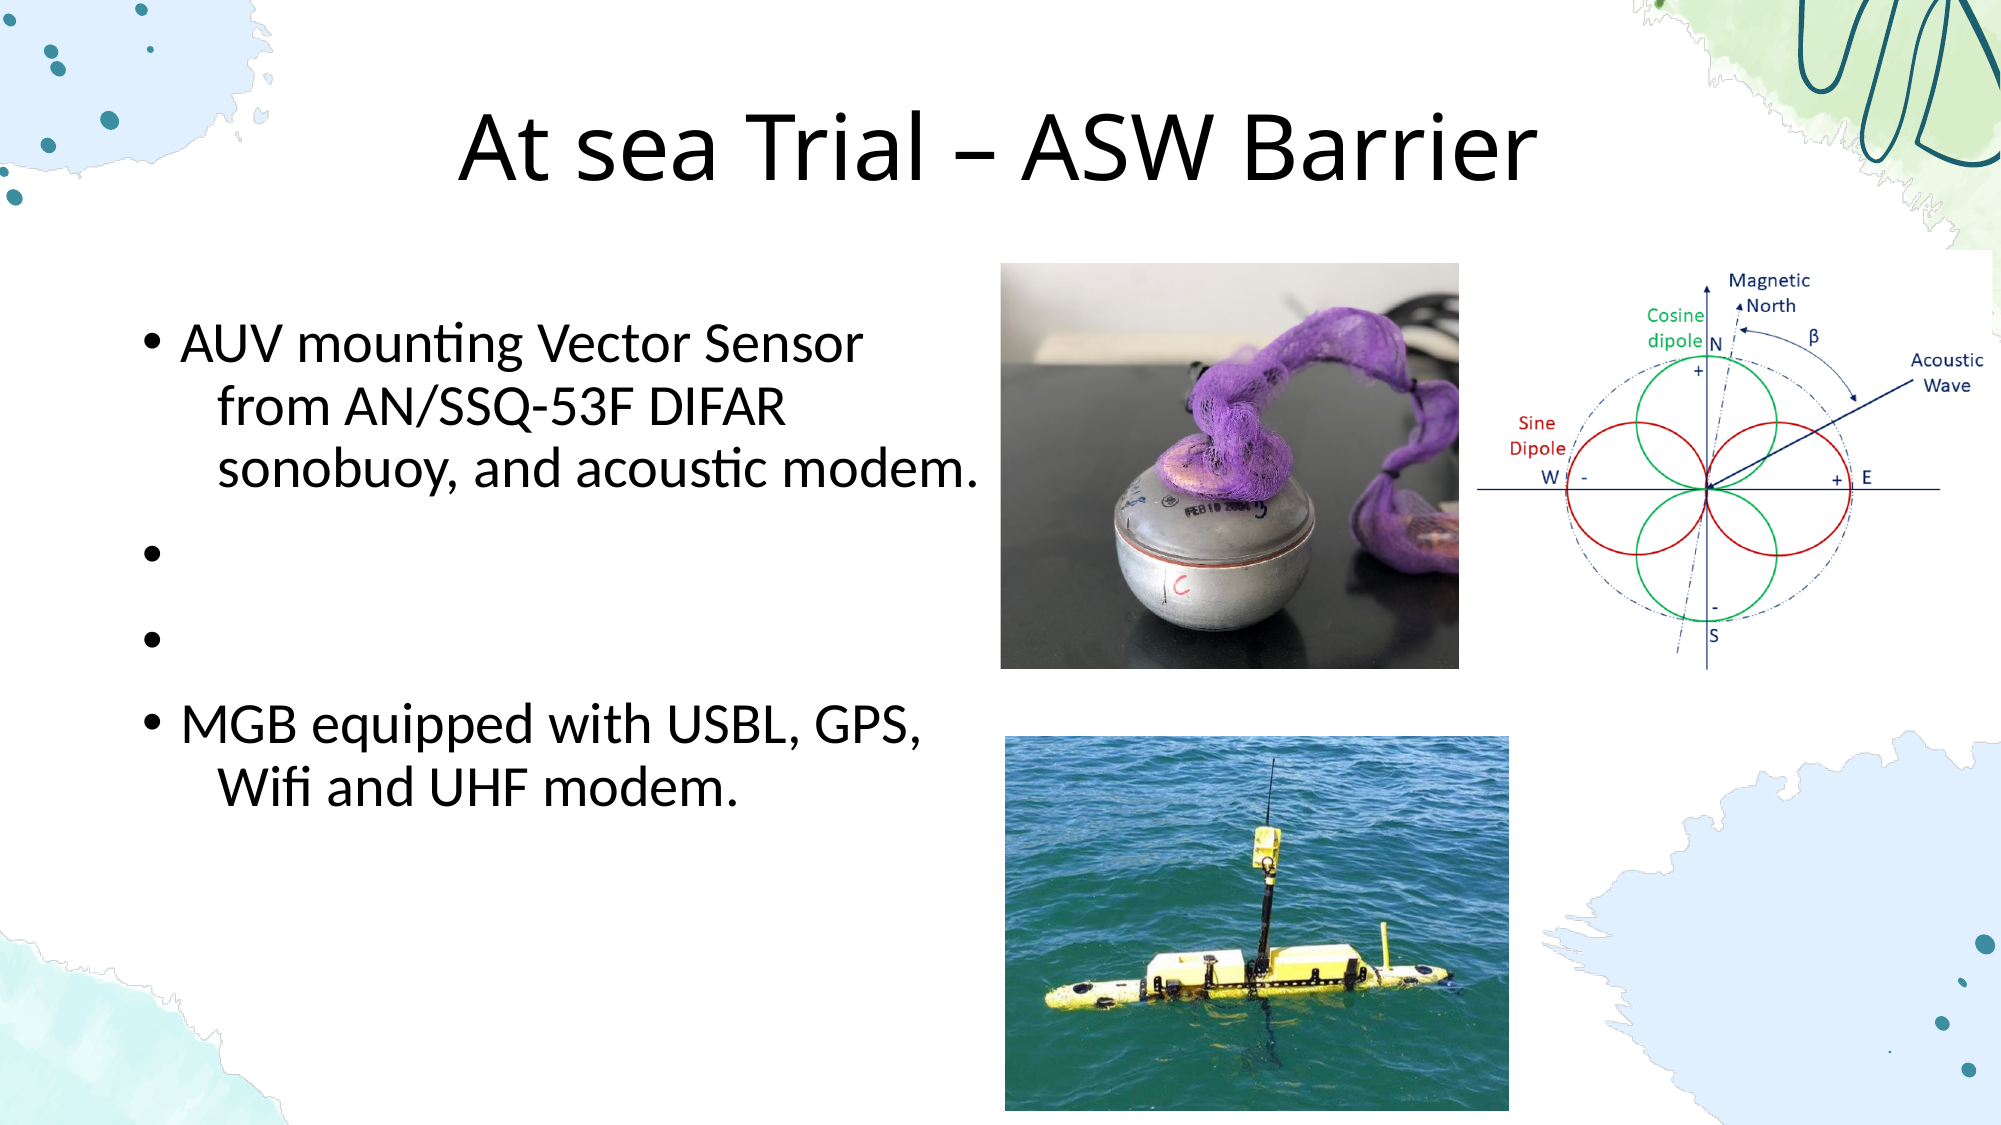

# At sea Trial – ASW Barrier
AUV mounting Vector Sensor from AN/SSQ-53F DIFAR sonobuoy, and acoustic modem.
MGB equipped with USBL, GPS, Wifi and UHF modem.